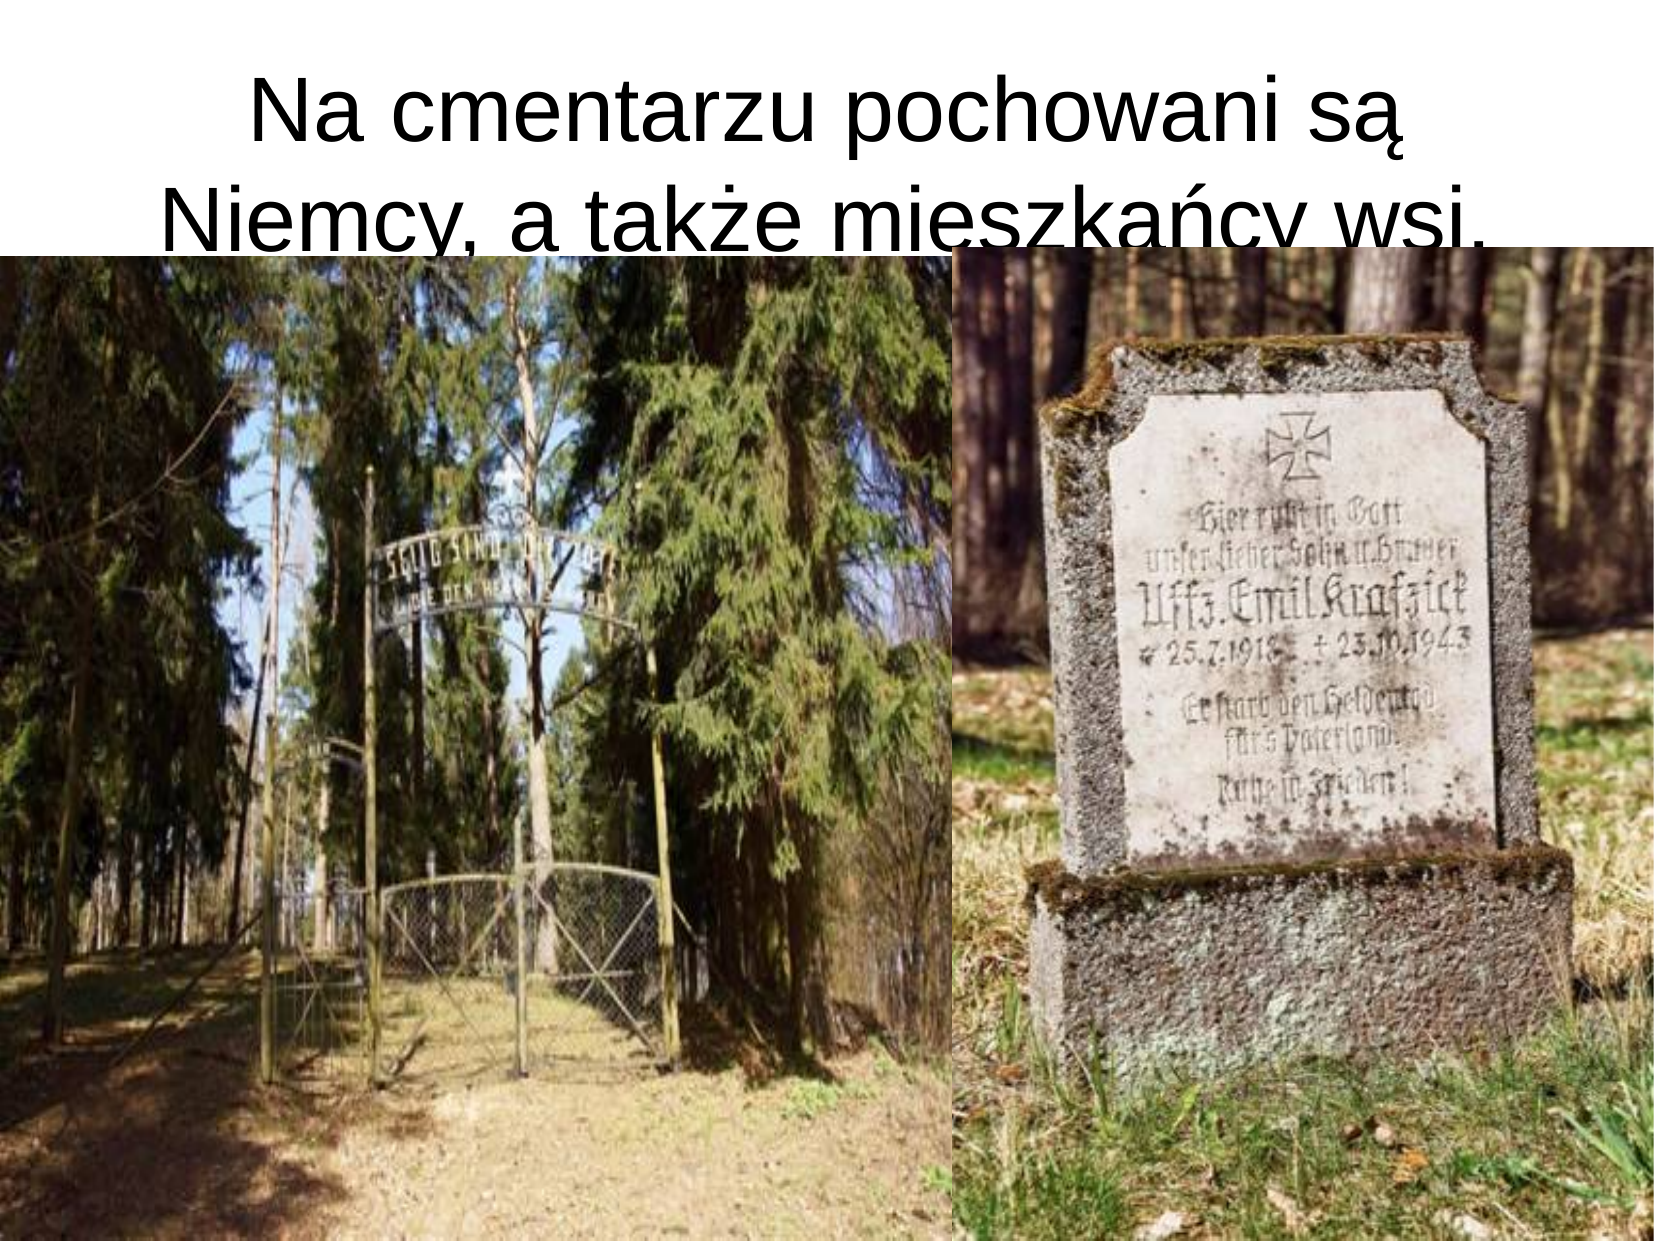

# Na cmentarzu pochowani są Niemcy, a także mieszkańcy wsi.